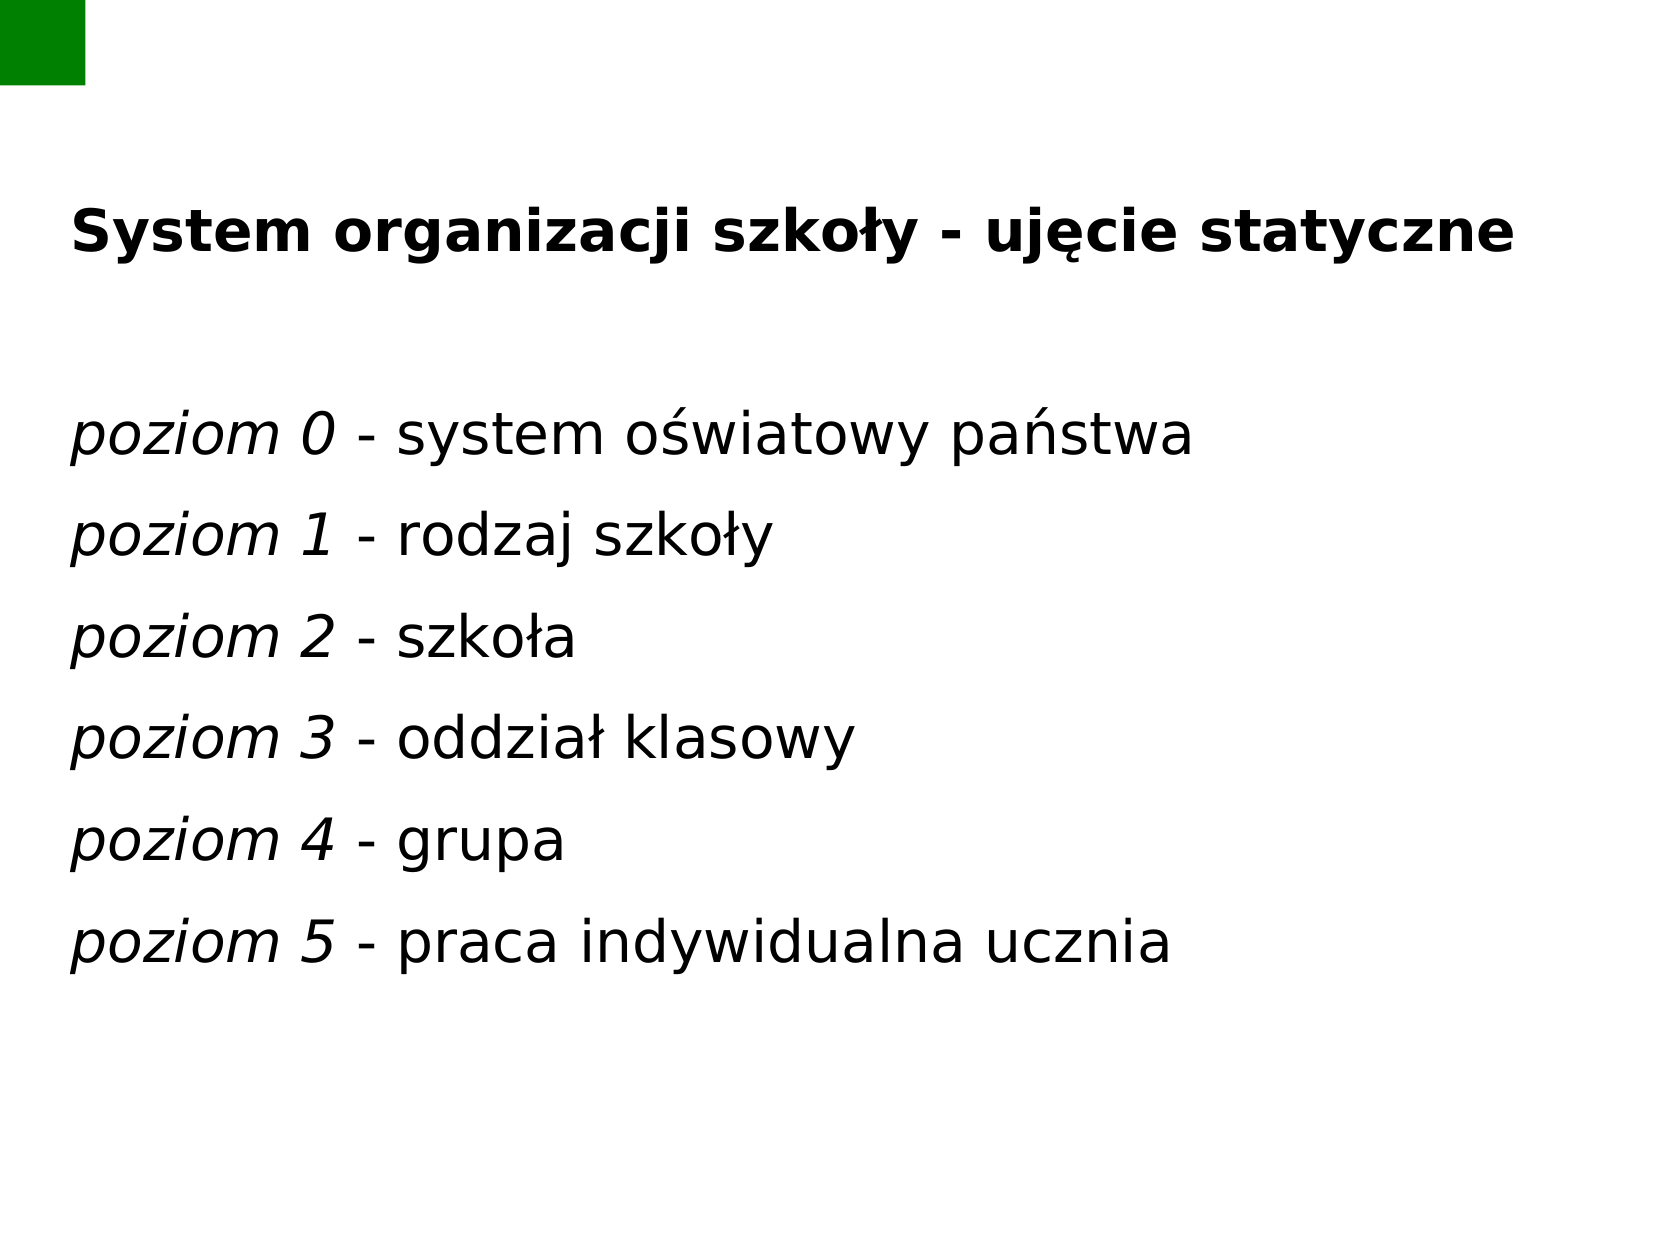

System organizacji szkoły - ujęcie statyczne
poziom 0 - system oświatowy państwa
poziom 1 - rodzaj szkoły
poziom 2 - szkoła
poziom 3 - oddział klasowy
poziom 4 - grupa
poziom 5 - praca indywidualna ucznia